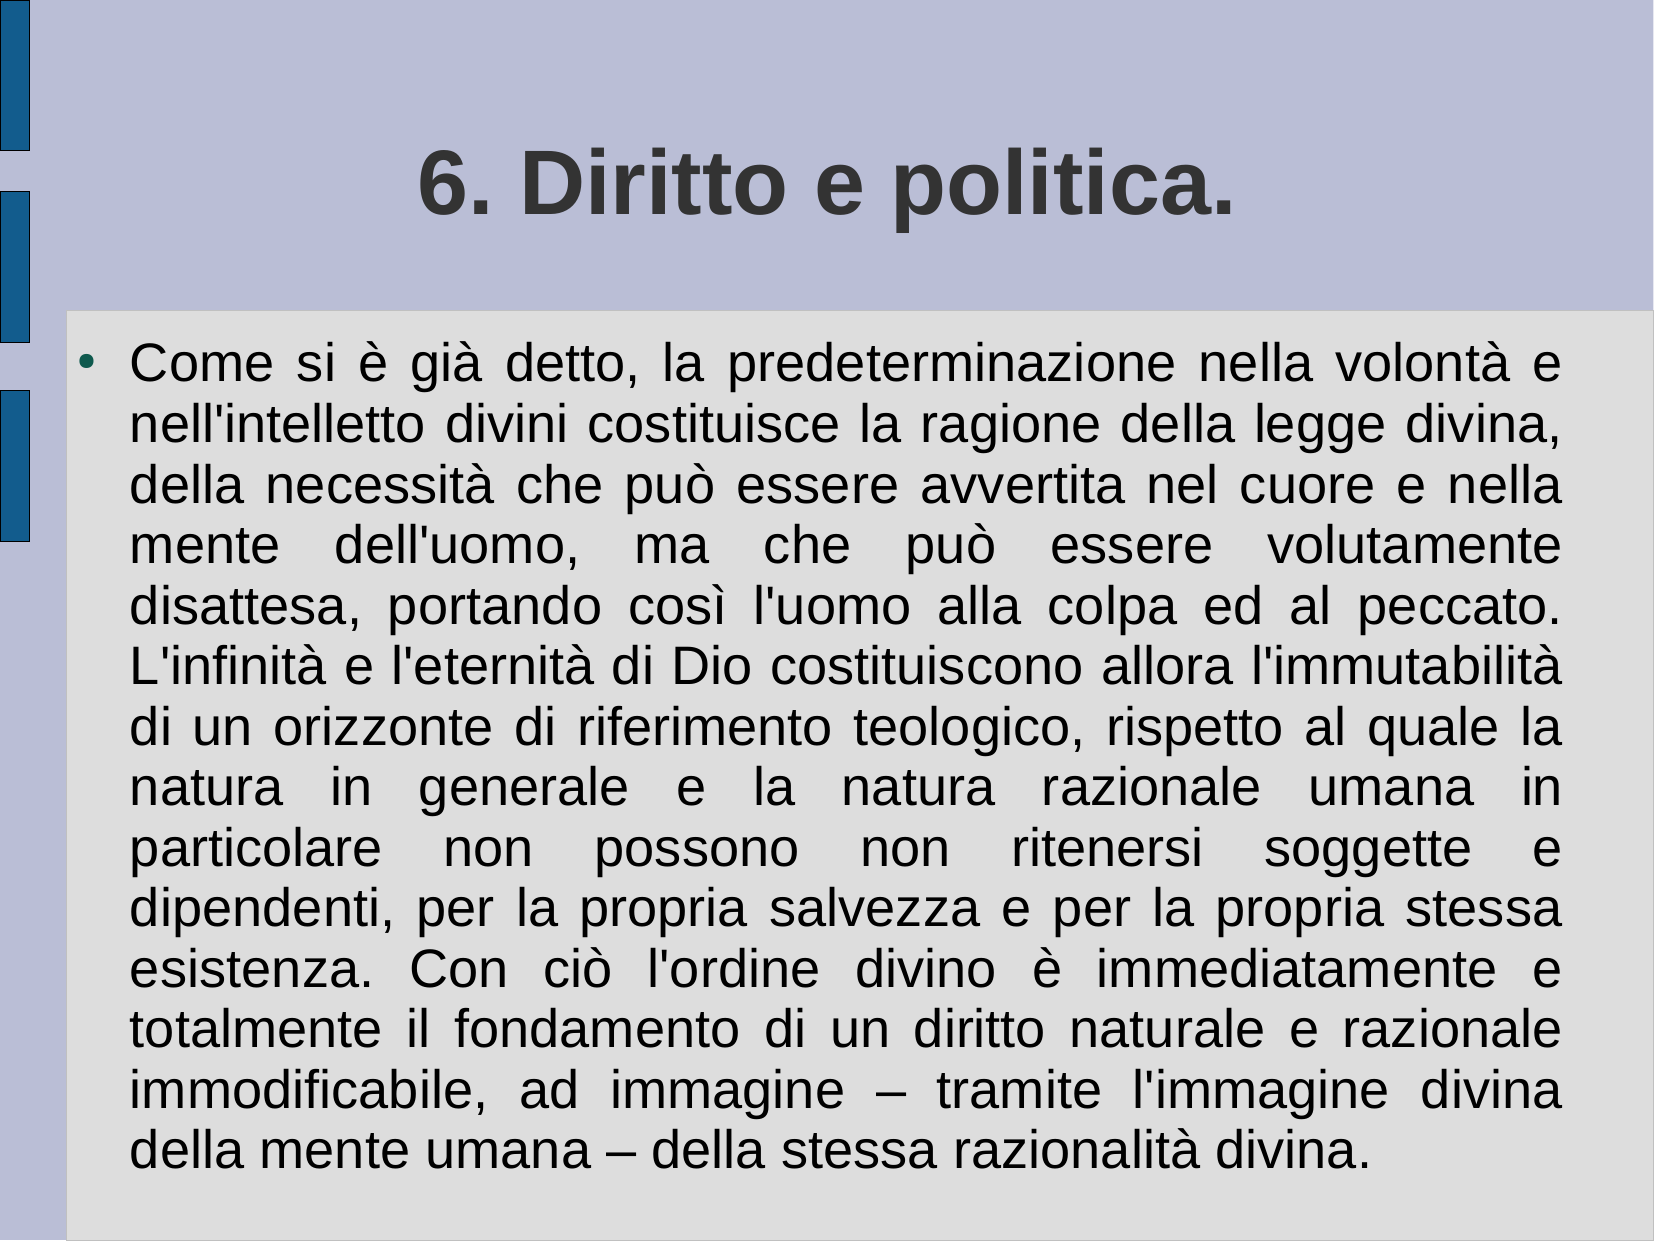

# 6. Diritto e politica.
Come si è già detto, la predeterminazione nella volontà e nell'intelletto divini costituisce la ragione della legge divina, della necessità che può essere avvertita nel cuore e nella mente dell'uomo, ma che può essere volutamente disattesa, portando così l'uomo alla colpa ed al peccato. L'infinità e l'eternità di Dio costituiscono allora l'immutabilità di un orizzonte di riferimento teologico, rispetto al quale la natura in generale e la natura razionale umana in particolare non possono non ritenersi soggette e dipendenti, per la propria salvezza e per la propria stessa esistenza. Con ciò l'ordine divino è immediatamente e totalmente il fondamento di un diritto naturale e razionale immodificabile, ad immagine – tramite l'immagine divina della mente umana – della stessa razionalità divina.